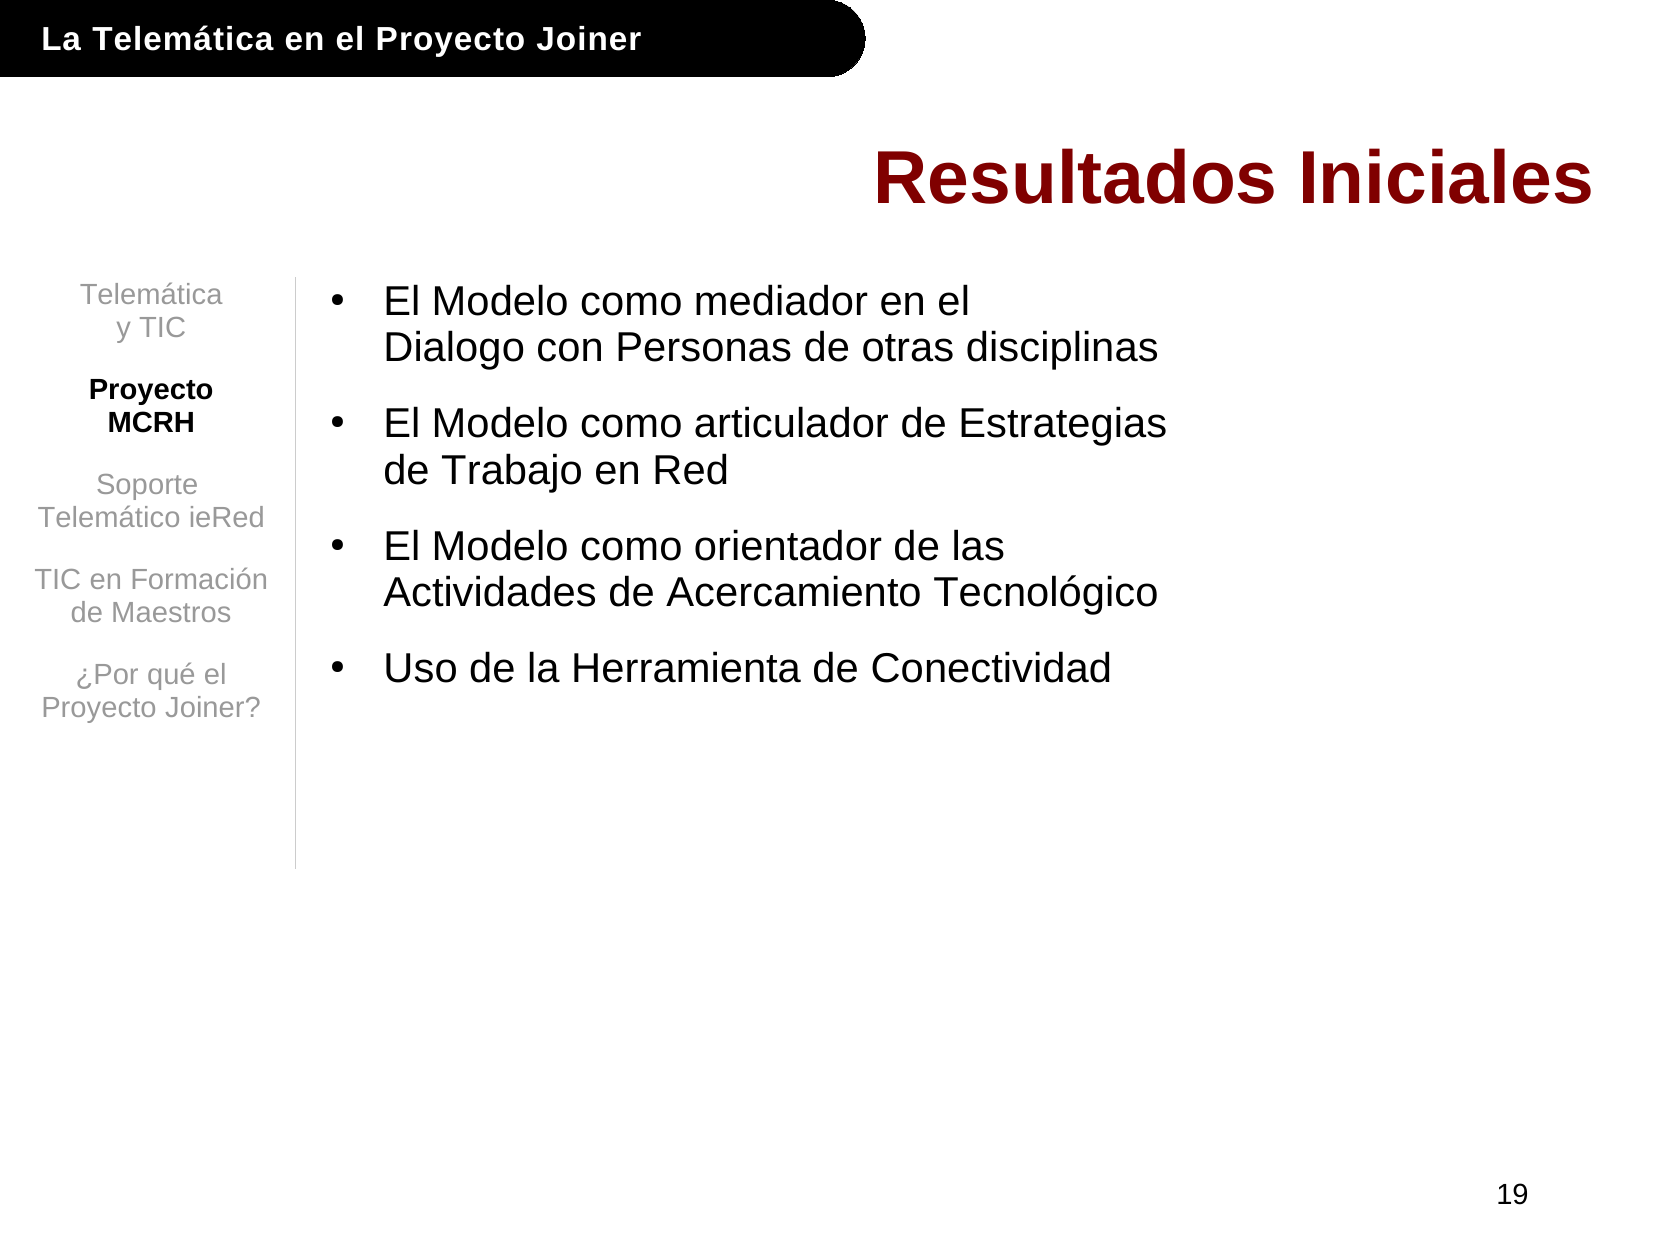

# Resultados Iniciales
El Modelo como mediador en el
Dialogo con Personas de otras disciplinas
El Modelo como articulador de Estrategias
de Trabajo en Red
El Modelo como orientador de las
Actividades de Acercamiento Tecnológico
Uso de la Herramienta de Conectividad
Telemática
y TIC
Proyecto
MCRH
Soporte
Telemático ieRed
TIC en Formación de Maestros
¿Por qué el Proyecto Joiner?